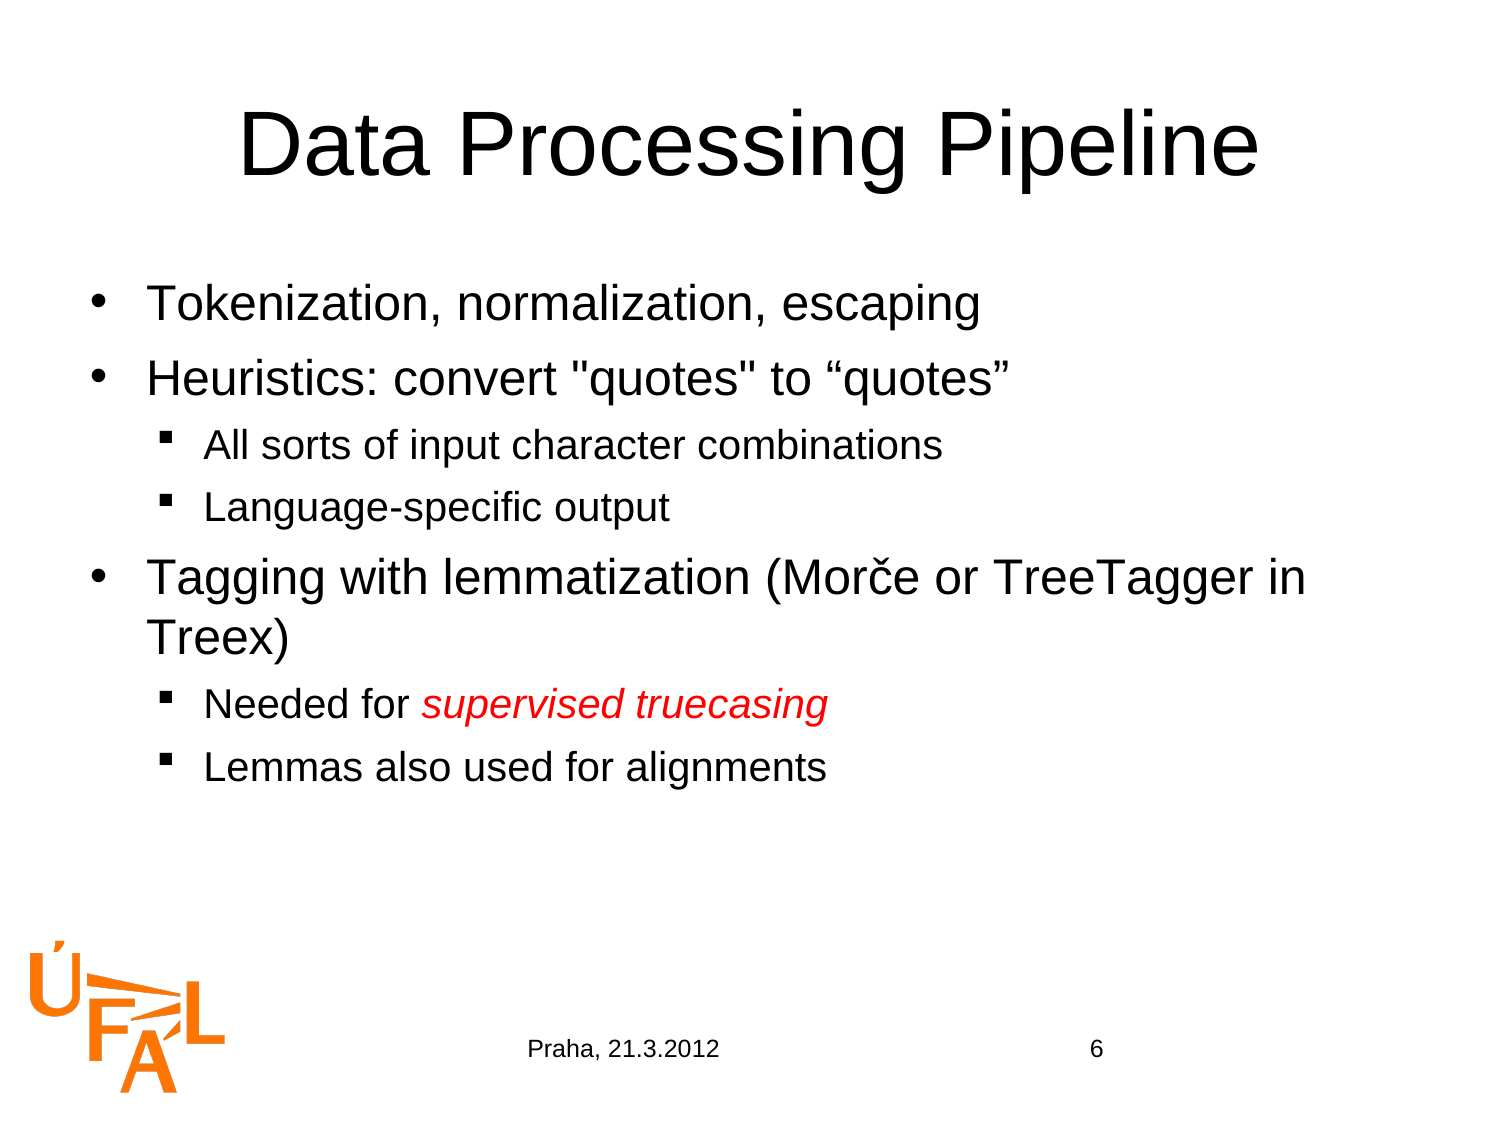

# Data Processing Pipeline
Tokenization, normalization, escaping
Heuristics: convert "quotes" to “quotes”
All sorts of input character combinations
Language-specific output
Tagging with lemmatization (Morče or TreeTagger in Treex)
Needed for supervised truecasing
Lemmas also used for alignments
Praha, 21.3.2012
6